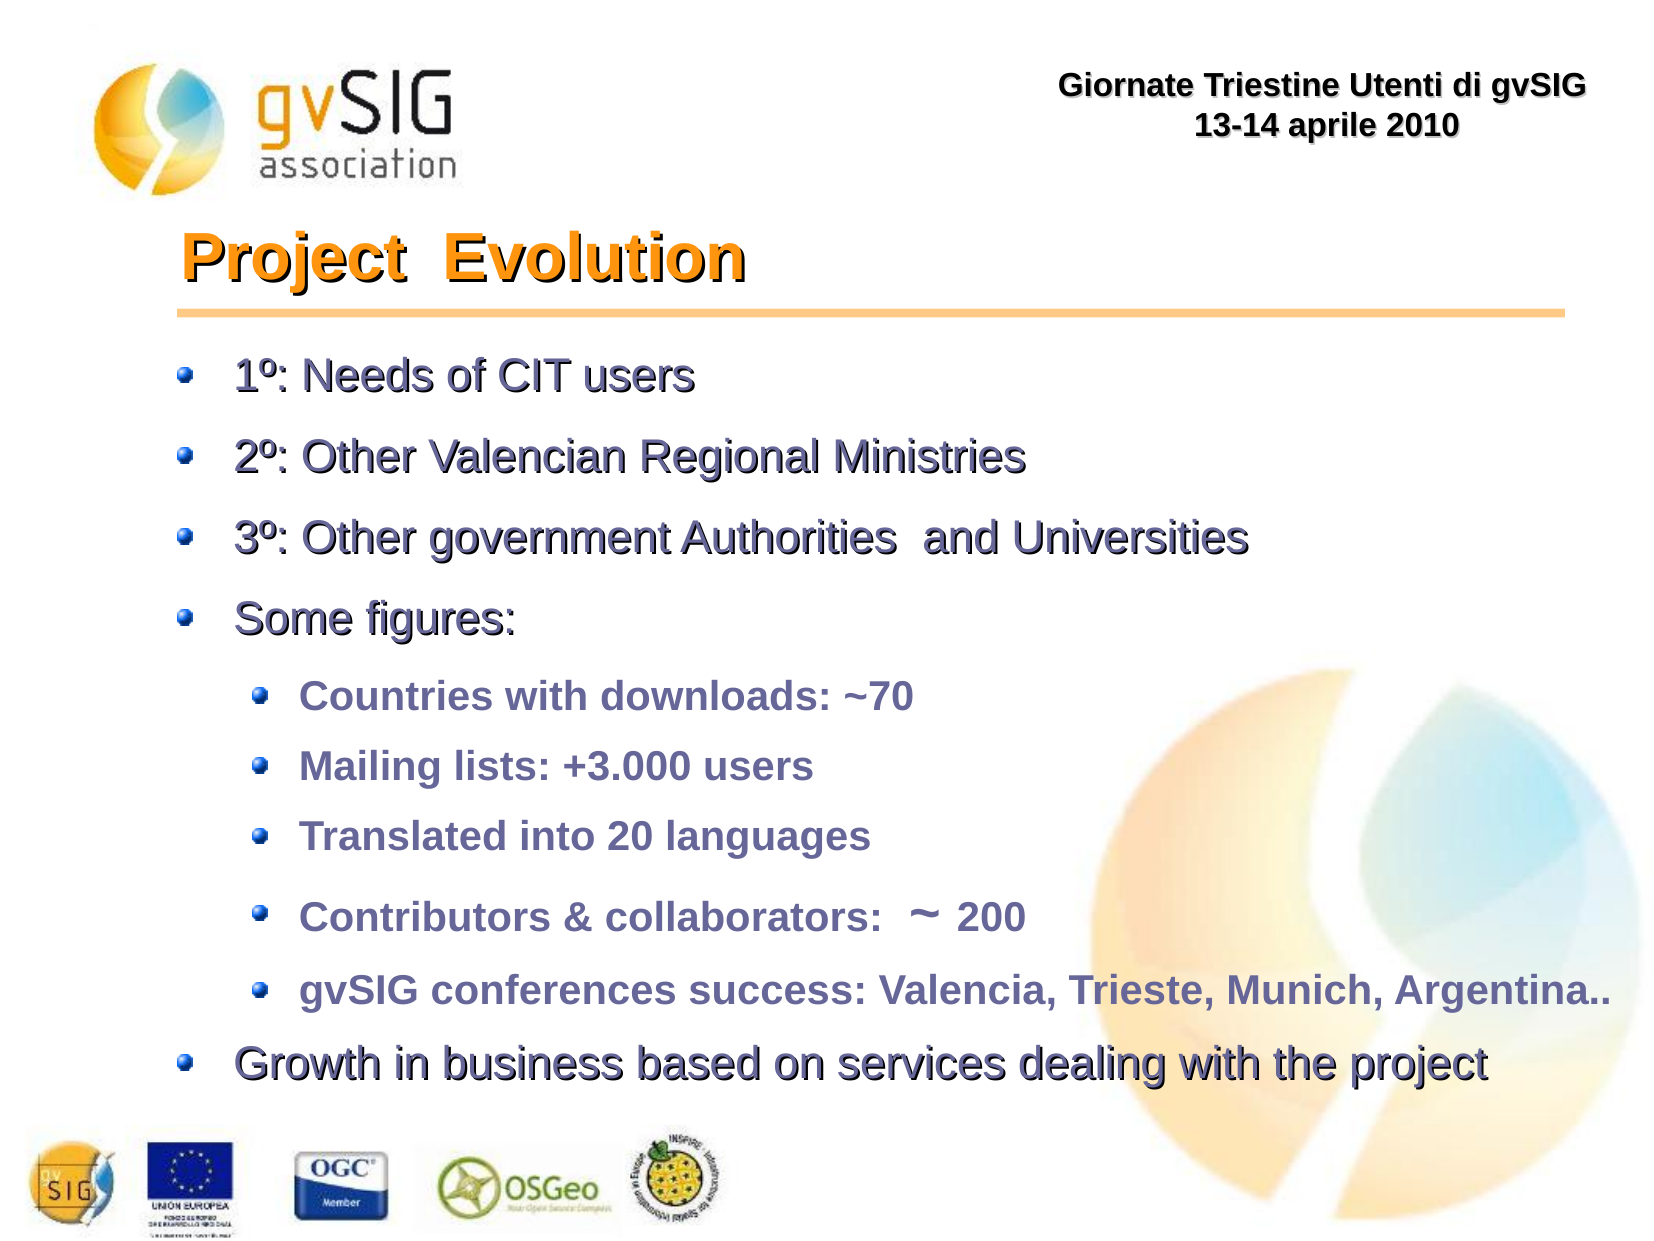

Project Evolution
# 1º: Needs of CIT users
2º: Other Valencian Regional Ministries
3º: Other government Authorities and Universities
Some figures:
Countries with downloads: ~70
Mailing lists: +3.000 users
Translated into 20 languages
Contributors & collaborators: ~ 200
gvSIG conferences success: Valencia, Trieste, Munich, Argentina..
Growth in business based on services dealing with the project